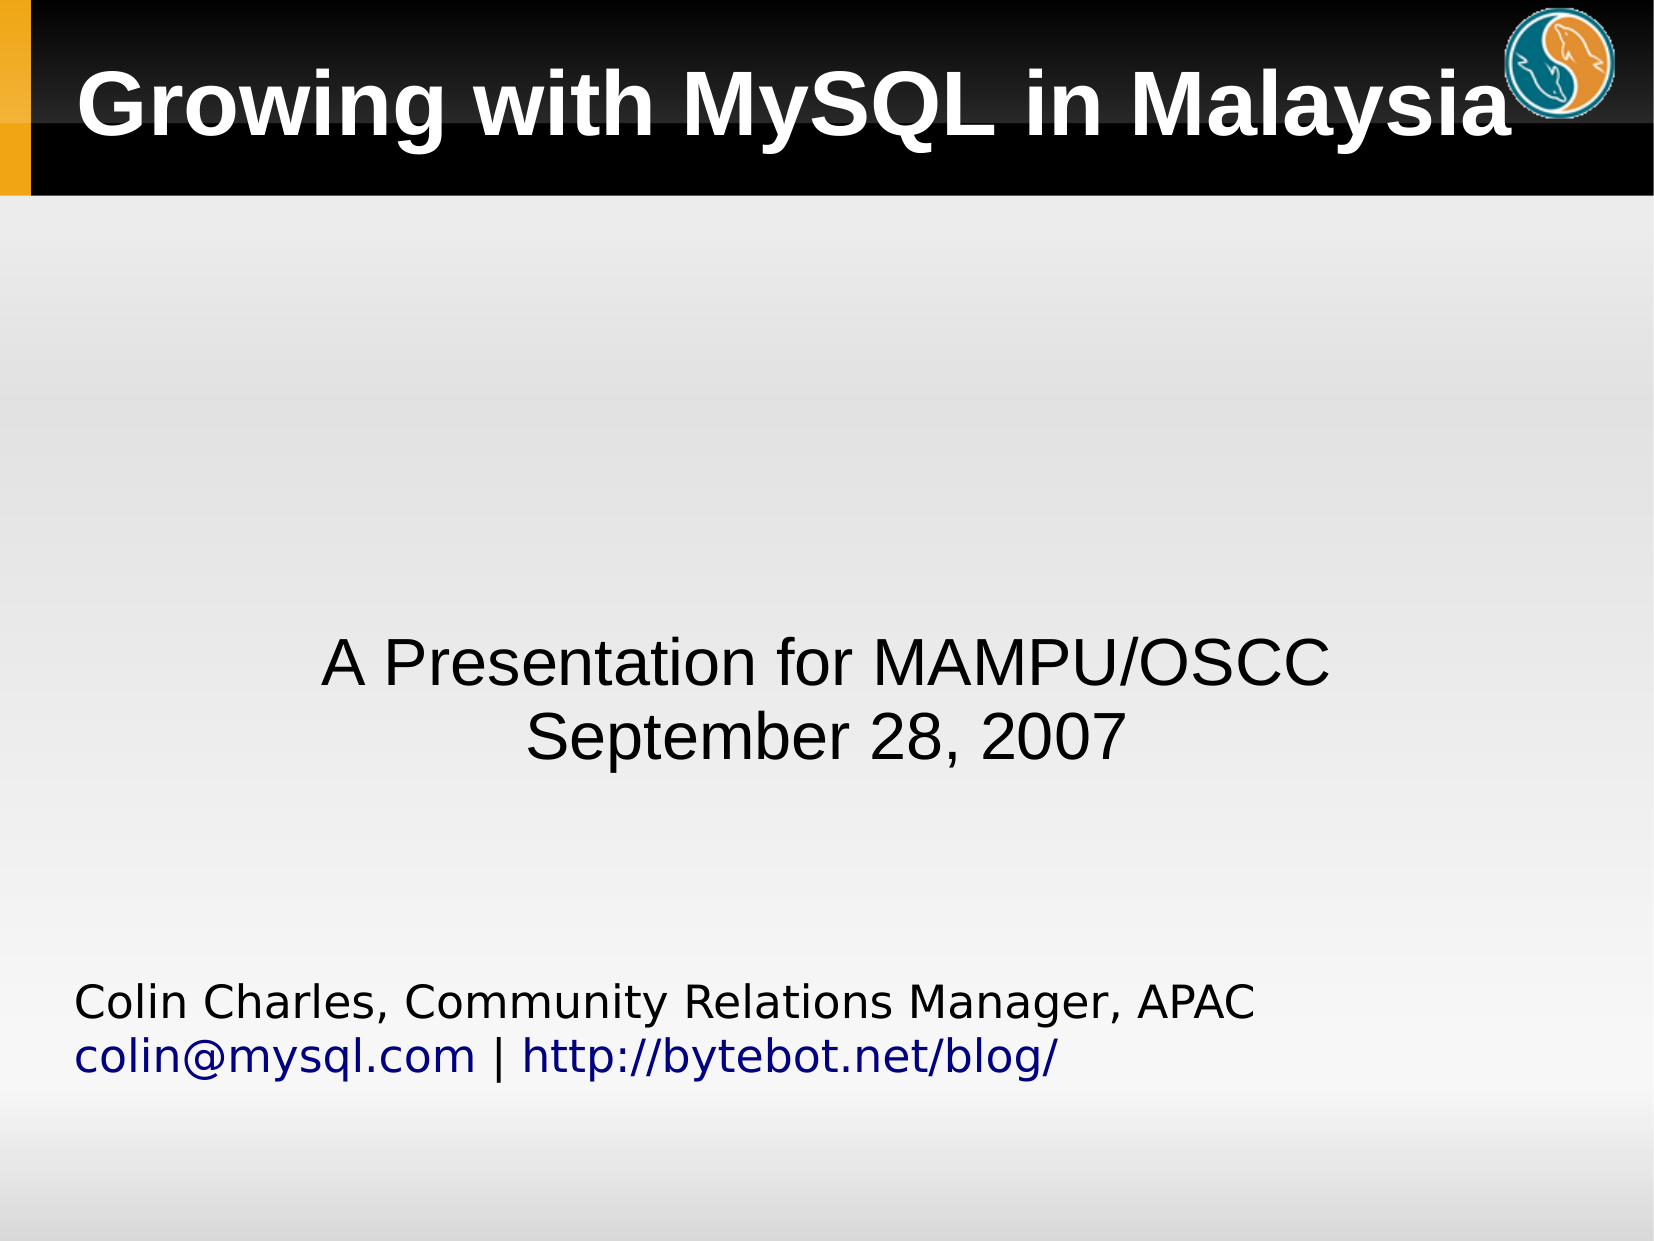

# Growing with MySQL in Malaysia
A Presentation for MAMPU/OSCC
September 28, 2007
Colin Charles, Community Relations Manager, APAC
colin@mysql.com | http://bytebot.net/blog/